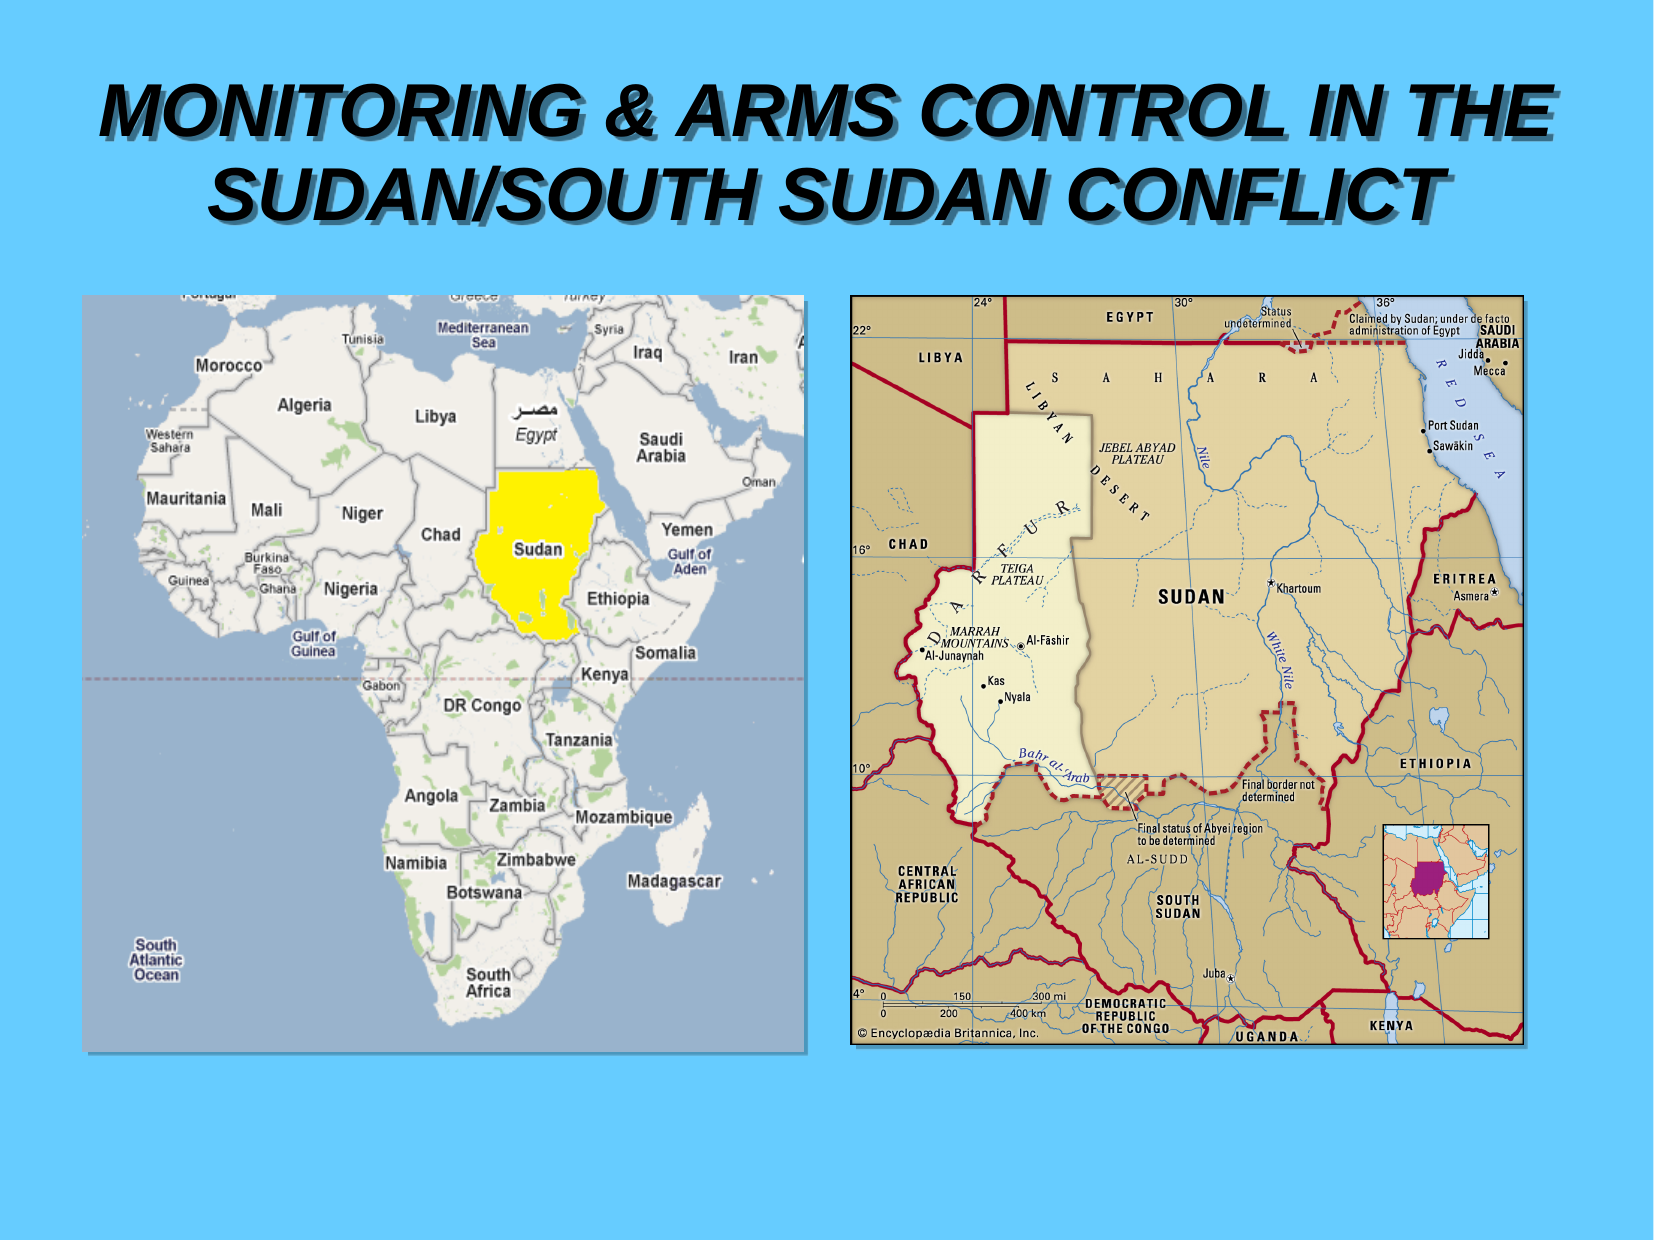

# MONITORING & ARMS CONTROL IN THE SUDAN/SOUTH SUDAN CONFLICT